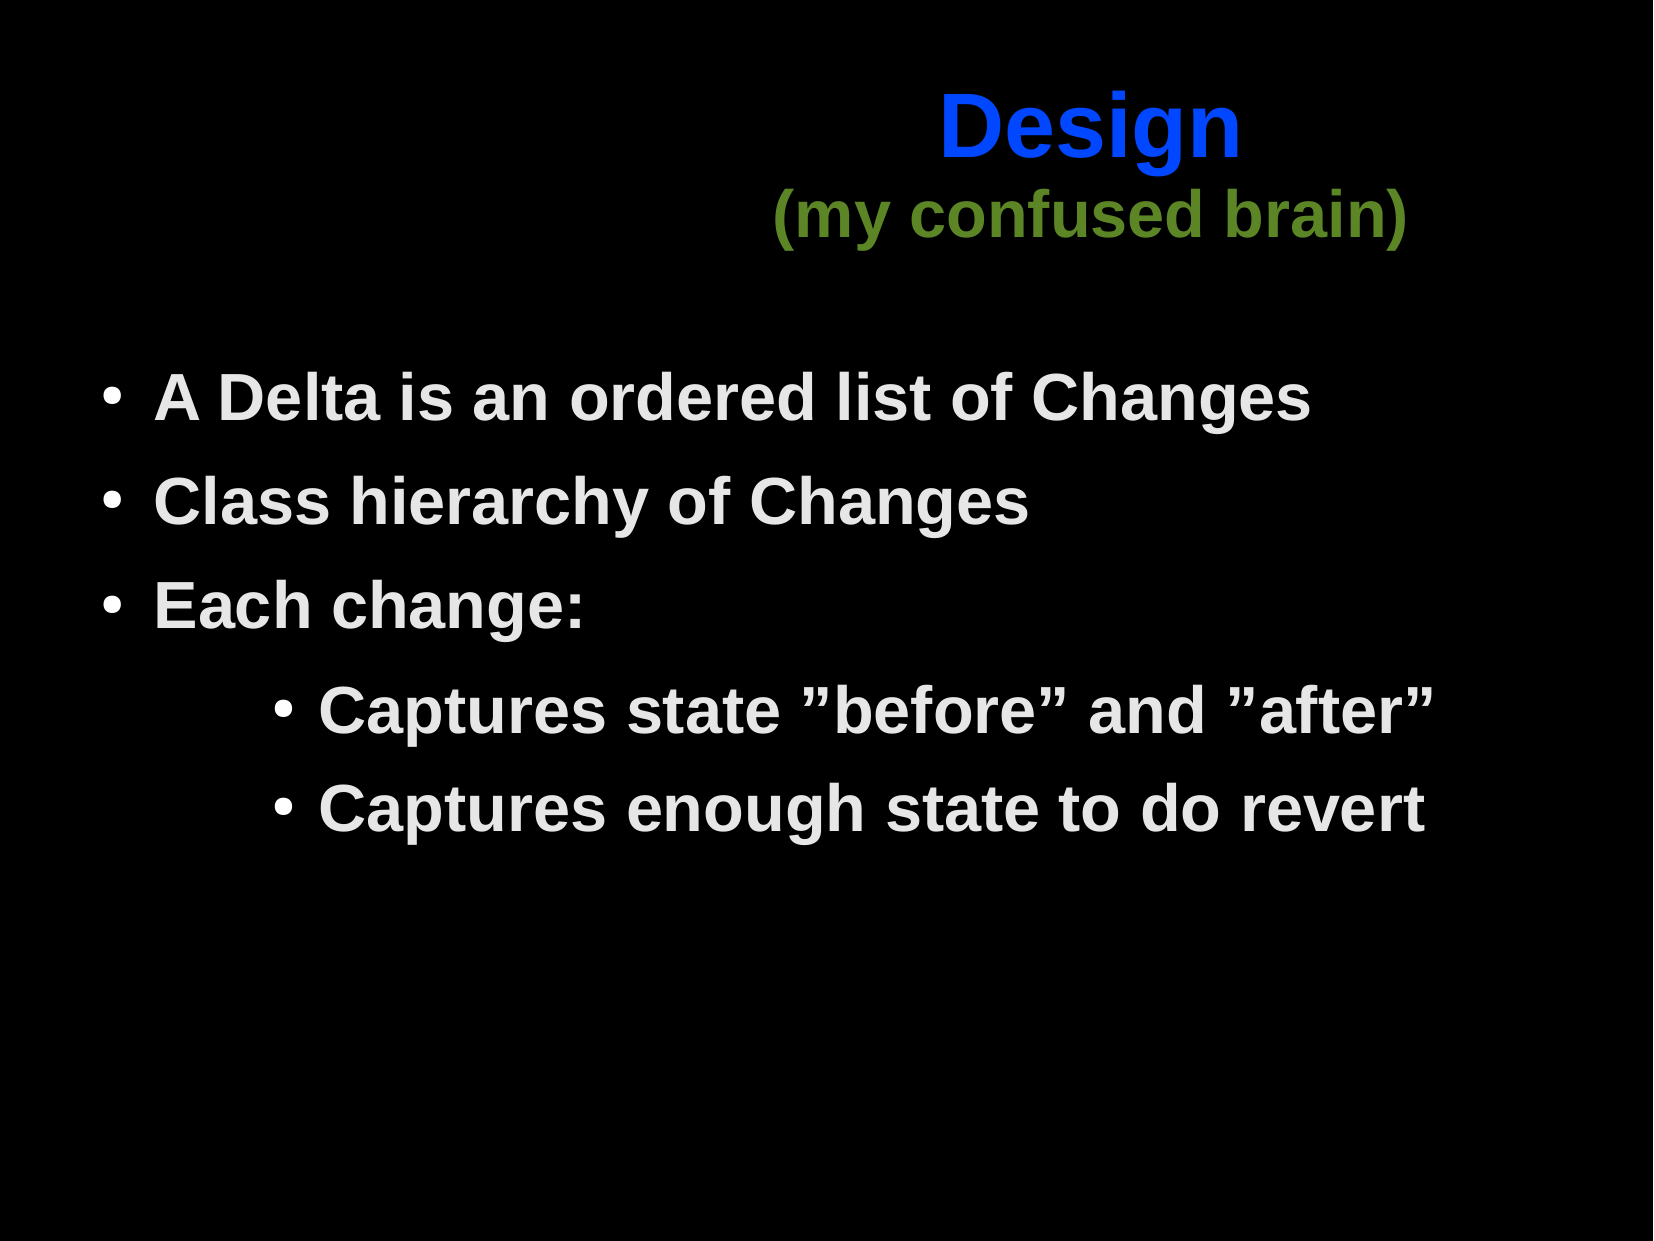

# Design (my confused brain)
A Delta is an ordered list of Changes
Class hierarchy of Changes
Each change:
Captures state ”before” and ”after”
Captures enough state to do revert